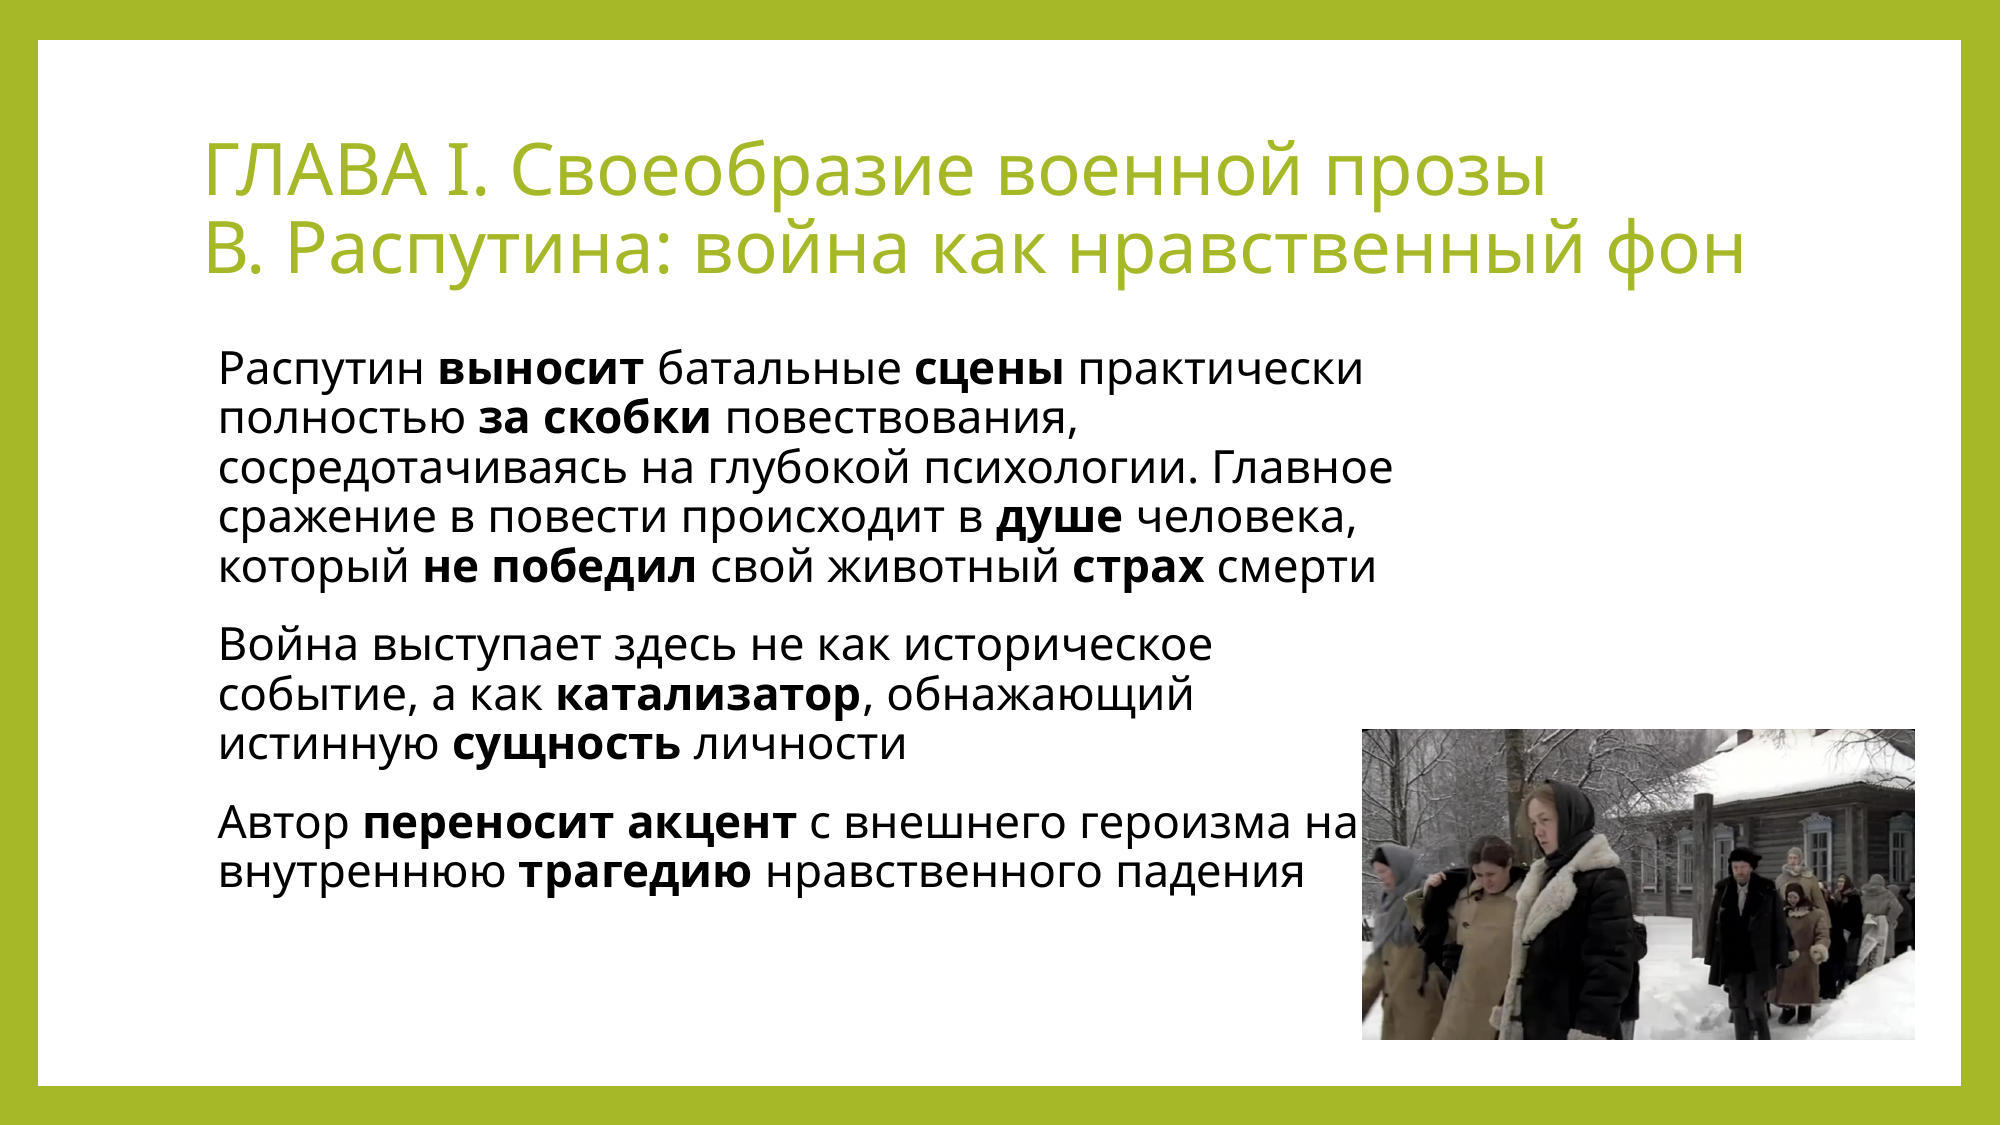

# ГЛАВА I. Своеобразие военной прозы В. Распутина: война как нравственный фон
Распутин выносит батальные сцены практически полностью за скобки повествования, сосредотачиваясь на глубокой психологии. Главное сражение в повести происходит в душе человека, который не победил свой животный страх смерти
Война выступает здесь не как историческое событие, а как катализатор, обнажающий истинную сущность личности
Автор переносит акцент с внешнего героизма на внутреннюю трагедию нравственного падения